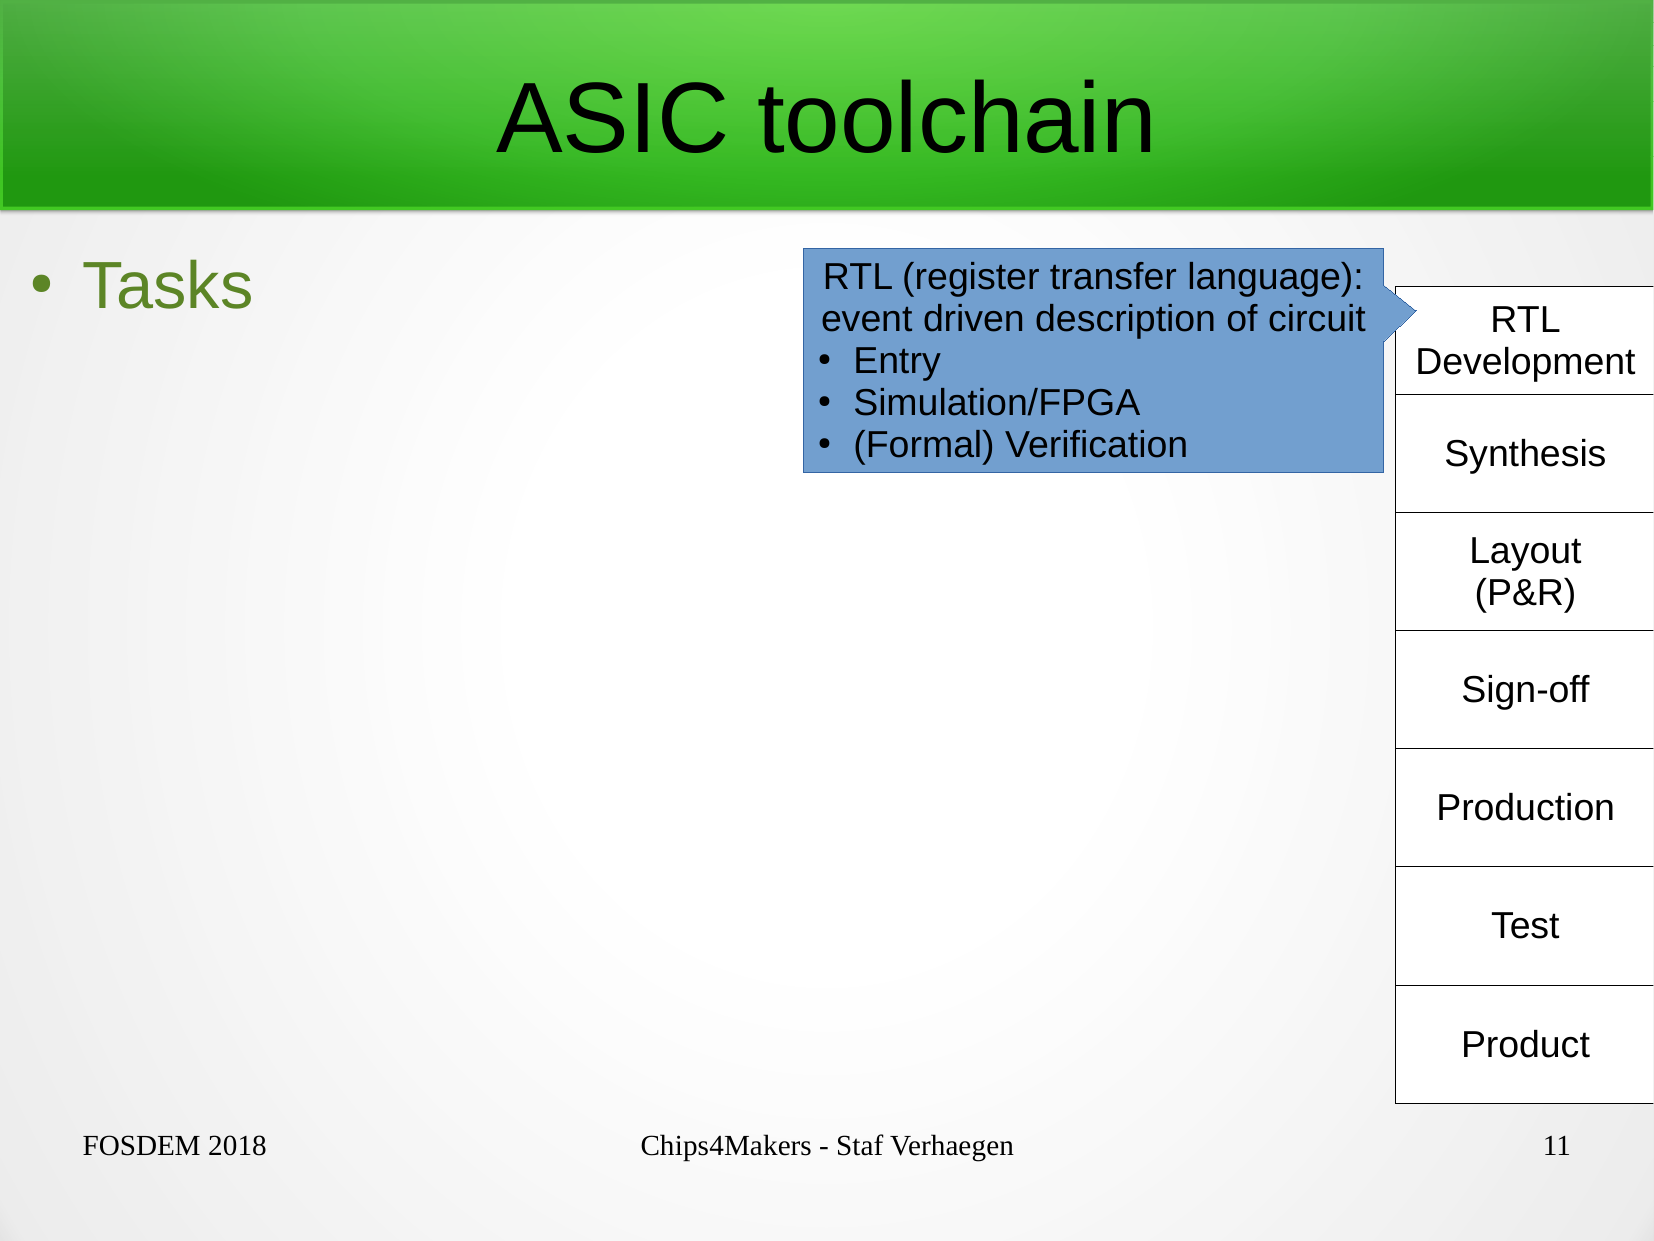

# ASIC toolchain
Tasks
RTL (register transfer language):
event driven description of circuit
Entry
Simulation/FPGA
(Formal) Verification
| RTL Development |
| --- |
| Synthesis |
| Layout (P&R) |
| Sign-off |
| Production |
| Test |
| Product |
FOSDEM 2018
Chips4Makers - Staf Verhaegen
11